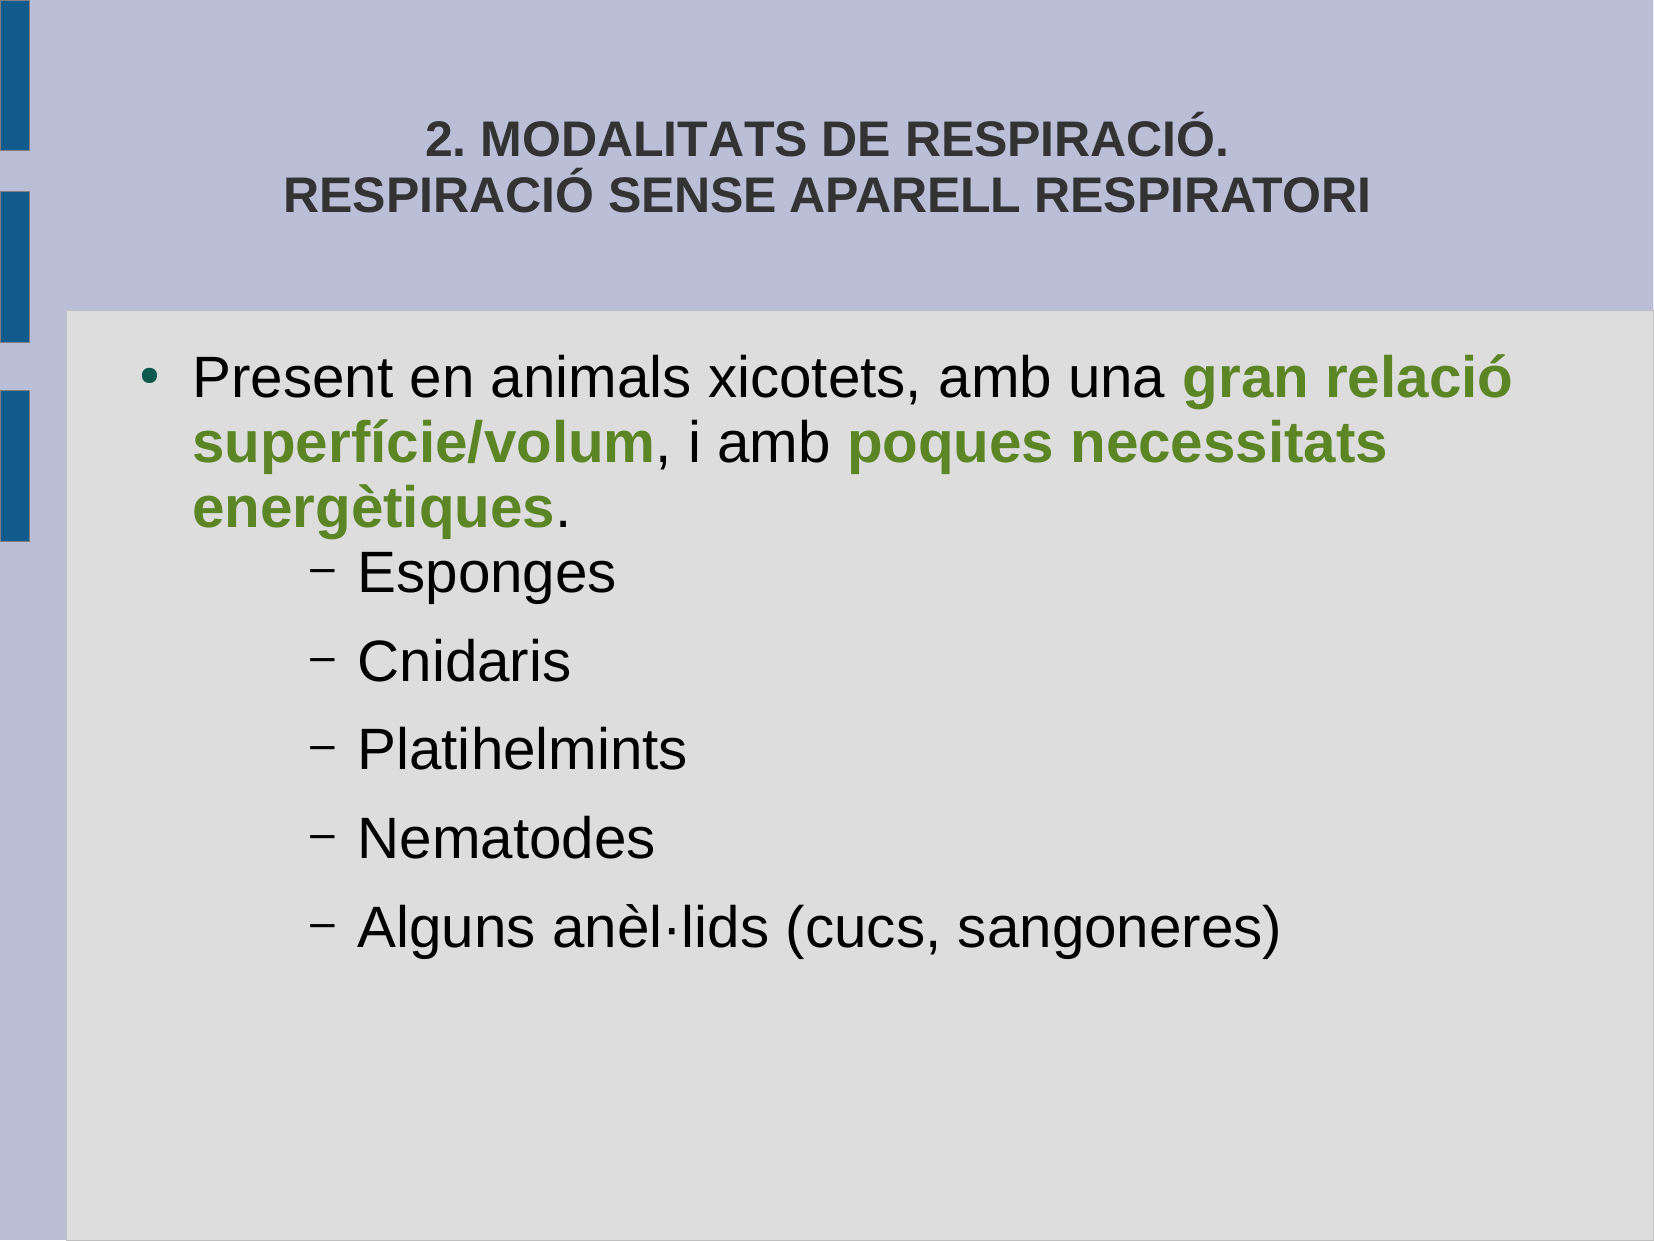

# 2. MODALITATS DE RESPIRACIÓ. RESPIRACIÓ SENSE APARELL RESPIRATORI
Present en animals xicotets, amb una gran relació superfície/volum, i amb poques necessitats energètiques.
Esponges
Cnidaris
Platihelmints
Nematodes
Alguns anèl·lids (cucs, sangoneres)